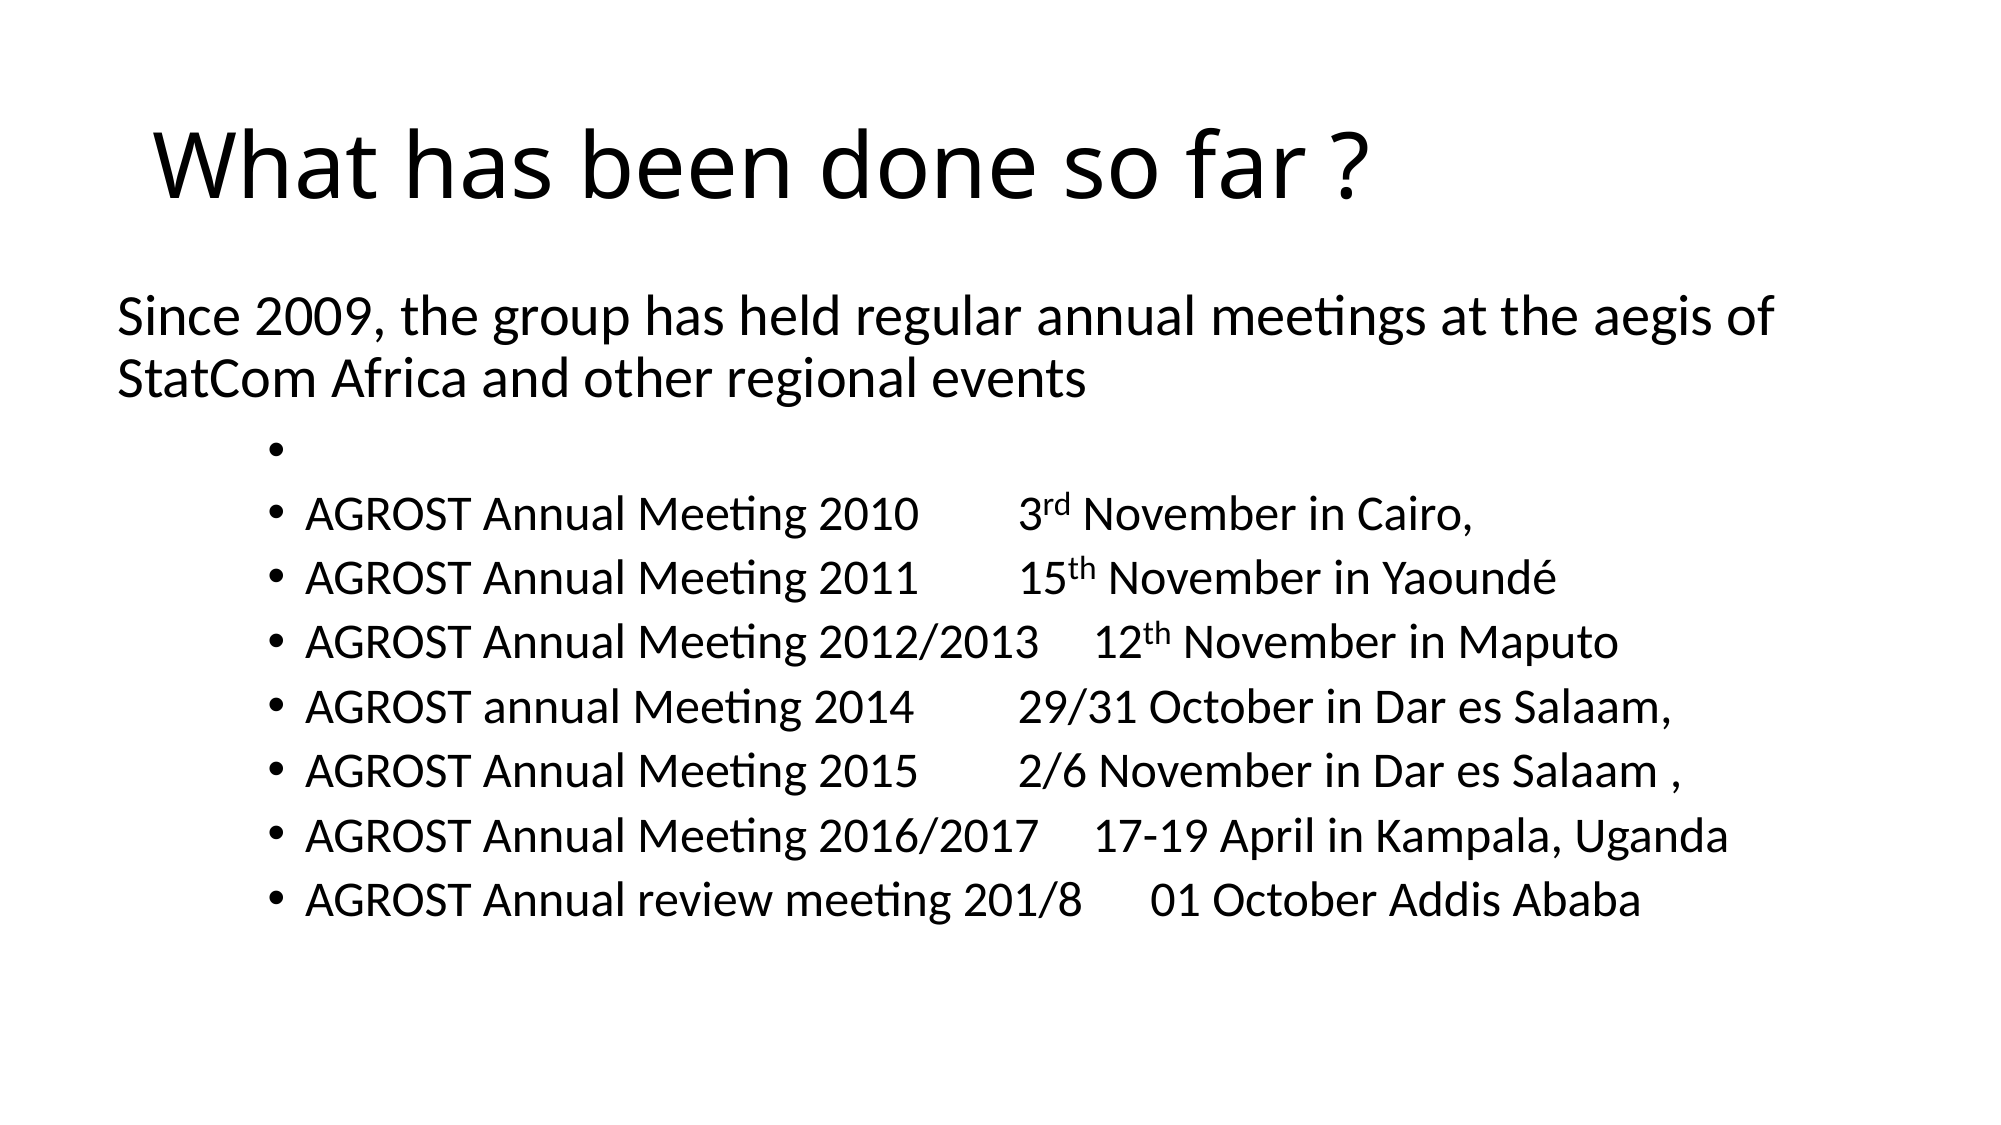

# What has been done so far ?
Since 2009, the group has held regular annual meetings at the aegis of StatCom Africa and other regional events
AGROST Annual Meeting 2010	 	3rd November in Cairo,
AGROST Annual Meeting 2011 		15th November in Yaoundé
AGROST Annual Meeting 2012/2013	12th November in Maputo
AGROST annual Meeting 2014	 	29/31 October in Dar es Salaam,
AGROST Annual Meeting 2015	 	2/6 November in Dar es Salaam ,
AGROST Annual Meeting 2016/2017	17-19 April in Kampala, Uganda
AGROST Annual review meeting 201/8 01 October Addis Ababa